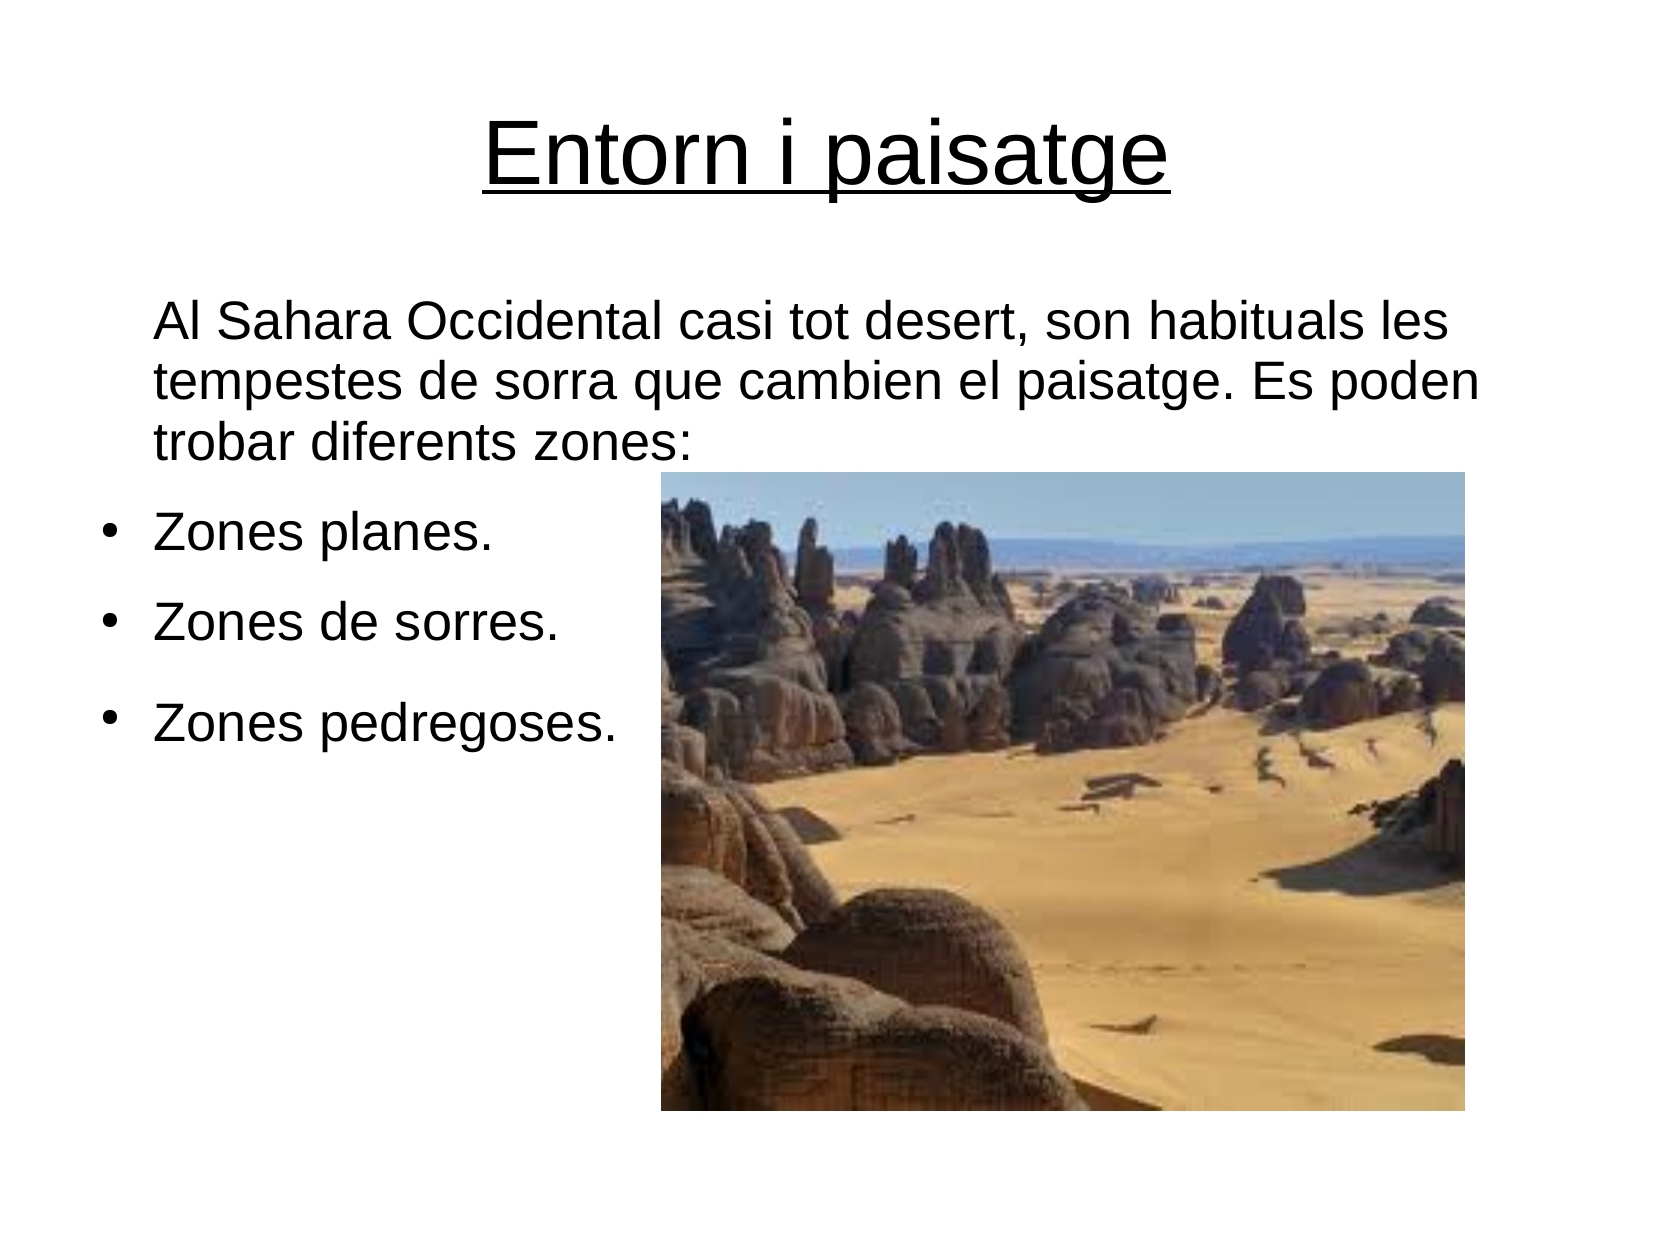

# Entorn i paisatge
Al Sahara Occidental casi tot desert, son habituals les tempestes de sorra que cambien el paisatge. Es poden trobar diferents zones:
Zones planes.
Zones de sorres.
Zones pedregoses.